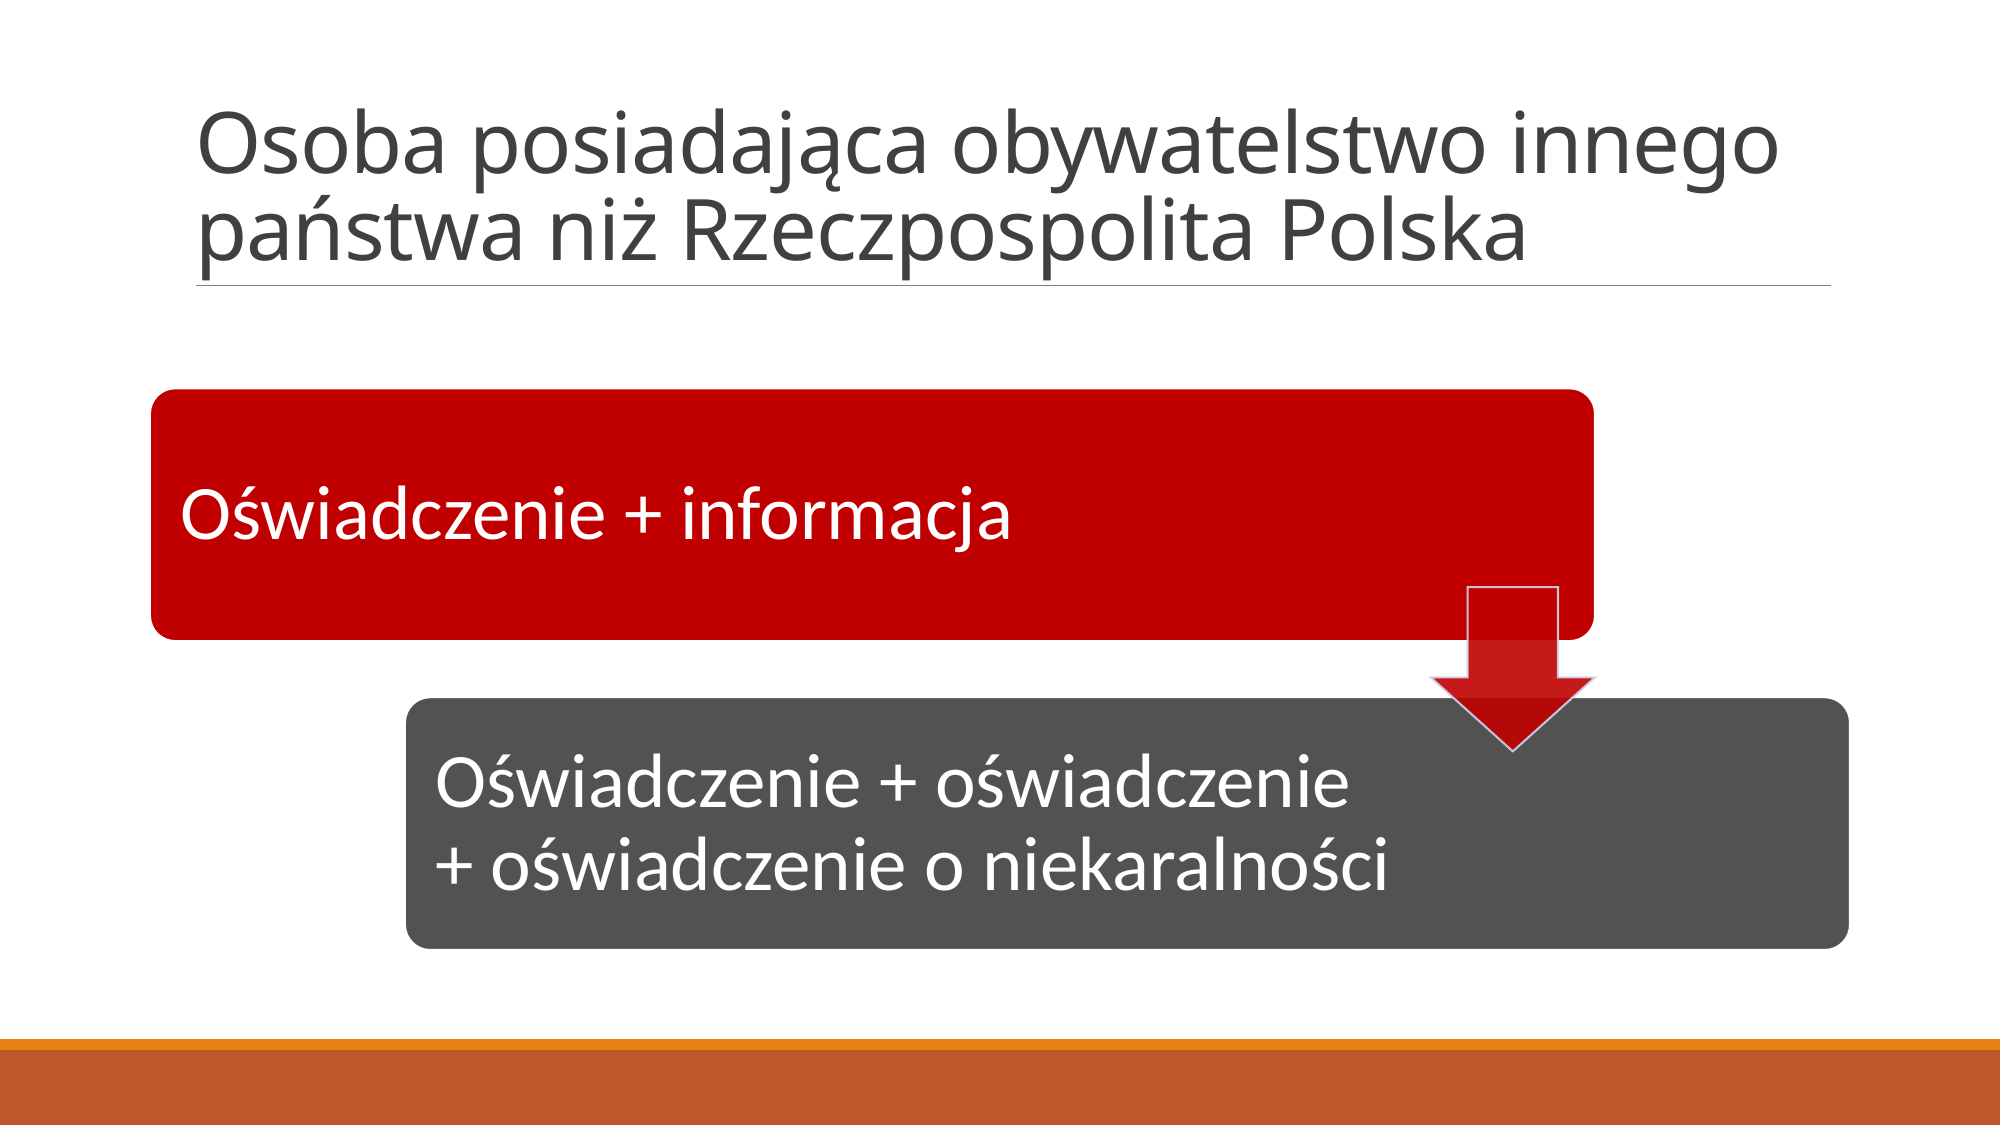

# Osoba posiadająca obywatelstwo innego państwa niż Rzeczpospolita Polska
Oświadczenie + informacja
Oświadczenie + oświadczenie + oświadczenie o niekaralności